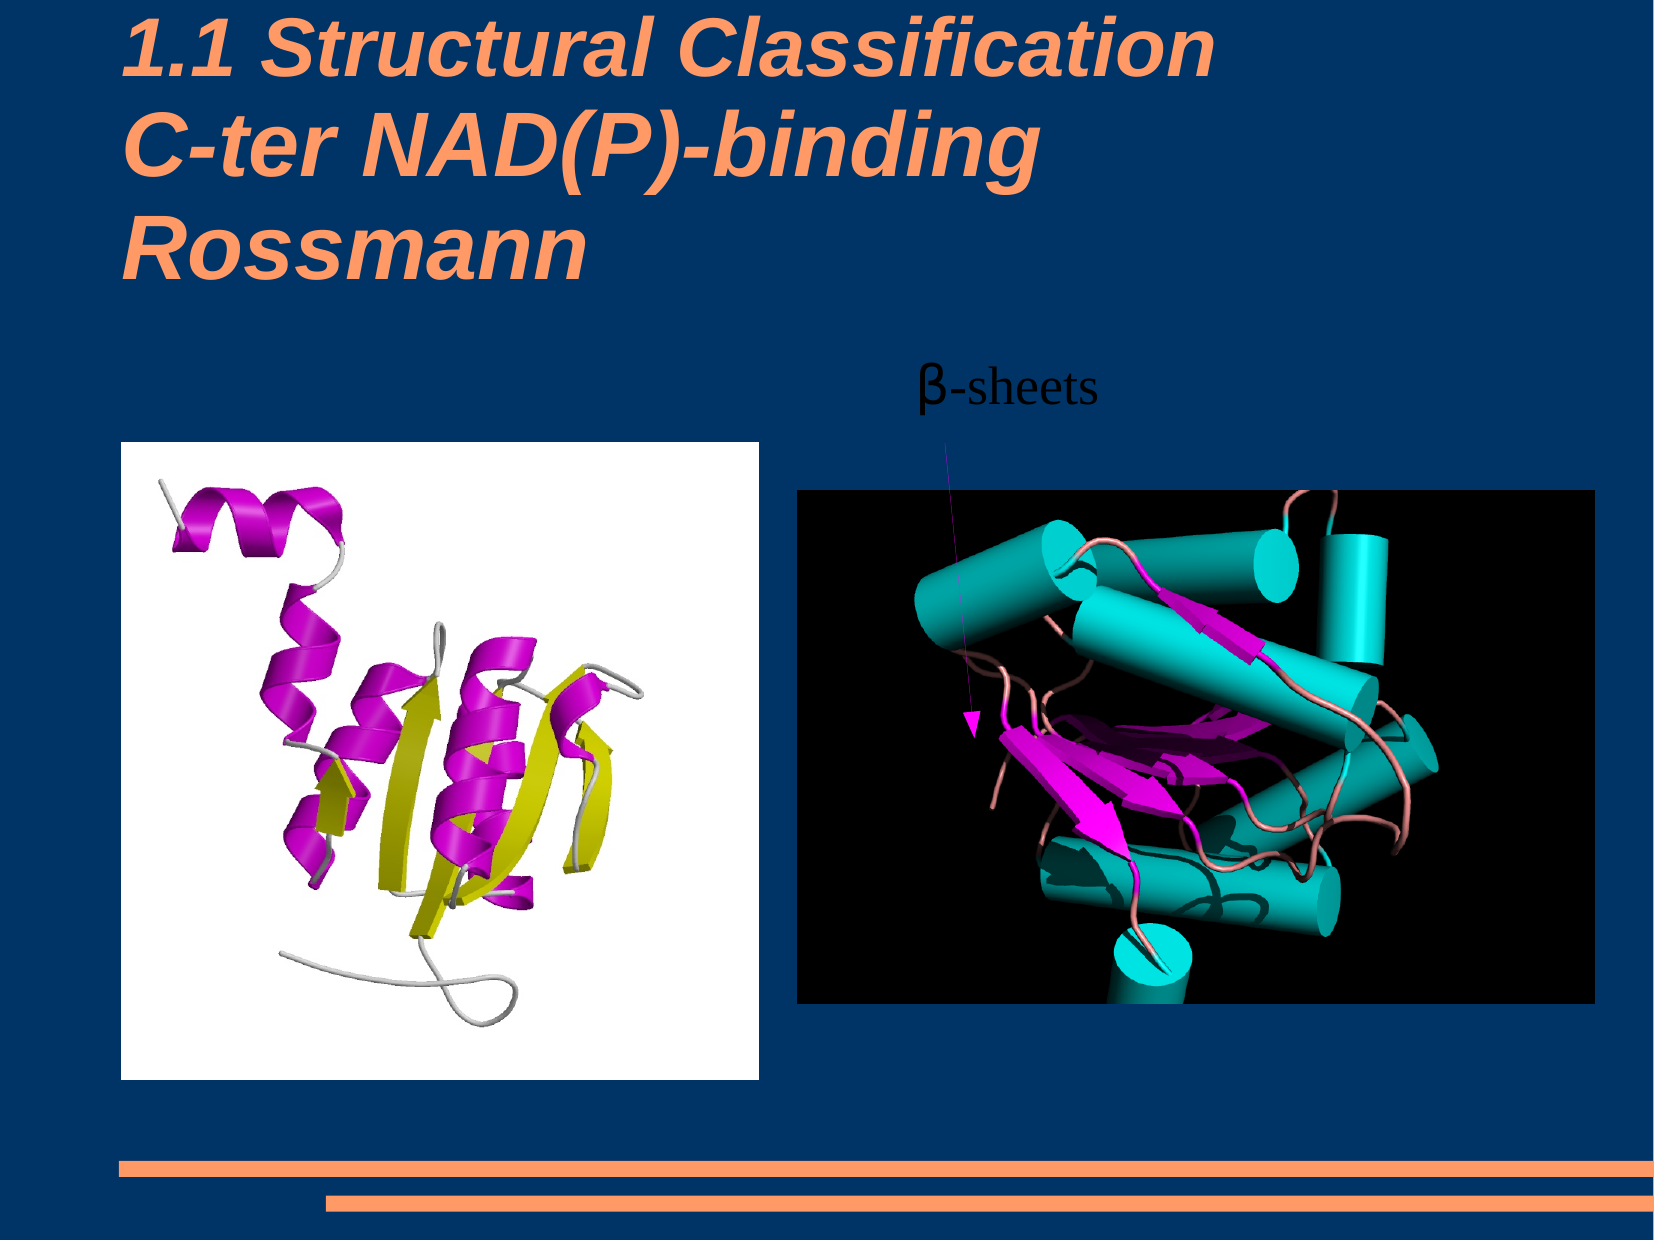

# 1.1 Structural Classification C-ter NAD(P)-binding Rossmann
β-sheets